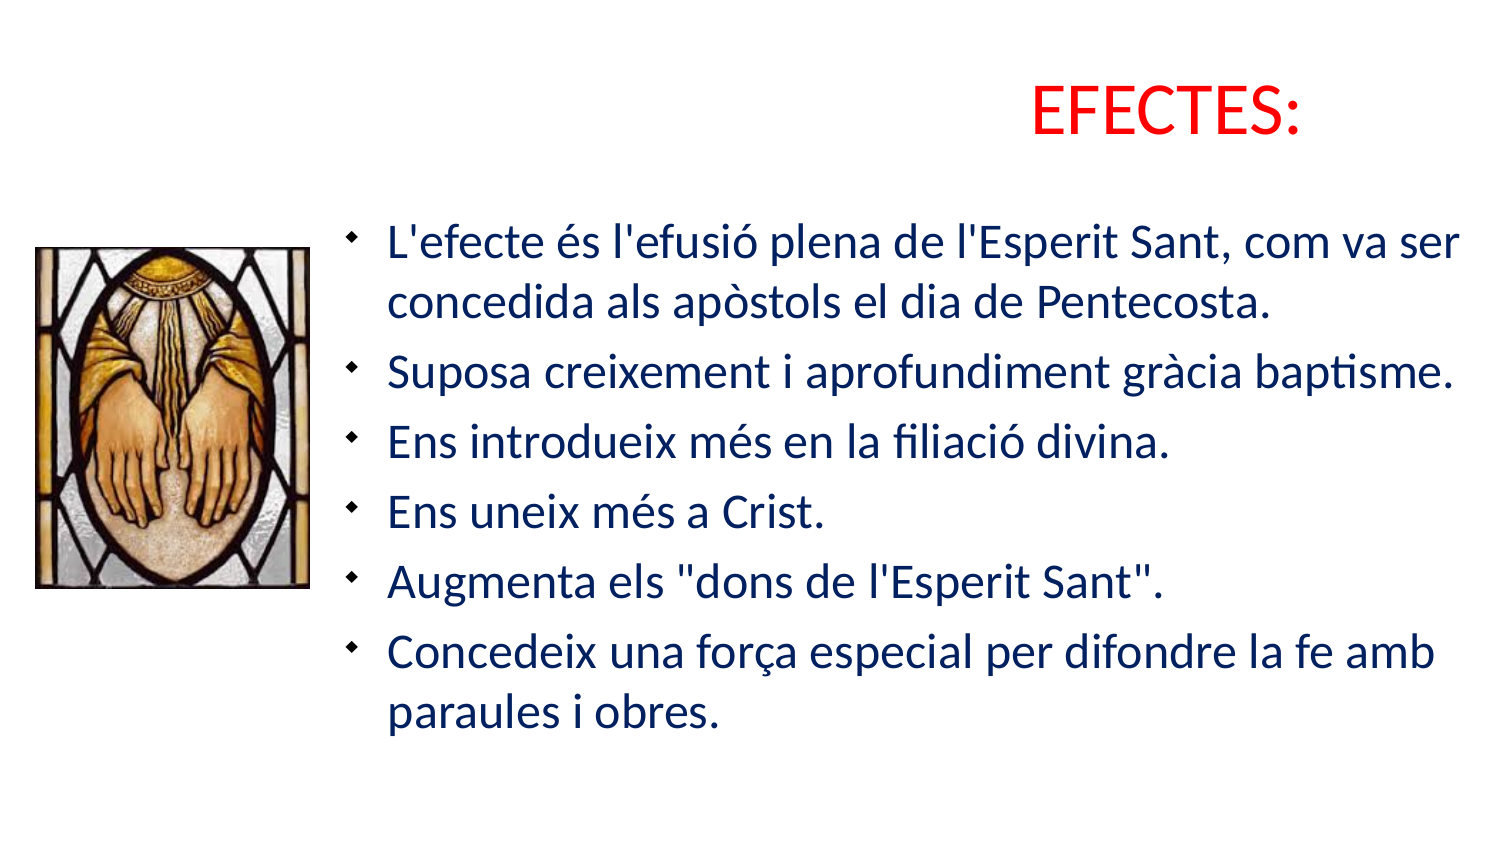

# EFECTES:
L'efecte és l'efusió plena de l'Esperit Sant, com va ser concedida als apòstols el dia de Pentecosta.
Suposa creixement i aprofundiment gràcia baptisme.
Ens introdueix més en la filiació divina.
Ens uneix més a Crist.
Augmenta els "dons de l'Esperit Sant".
Concedeix una força especial per difondre la fe amb paraules i obres.